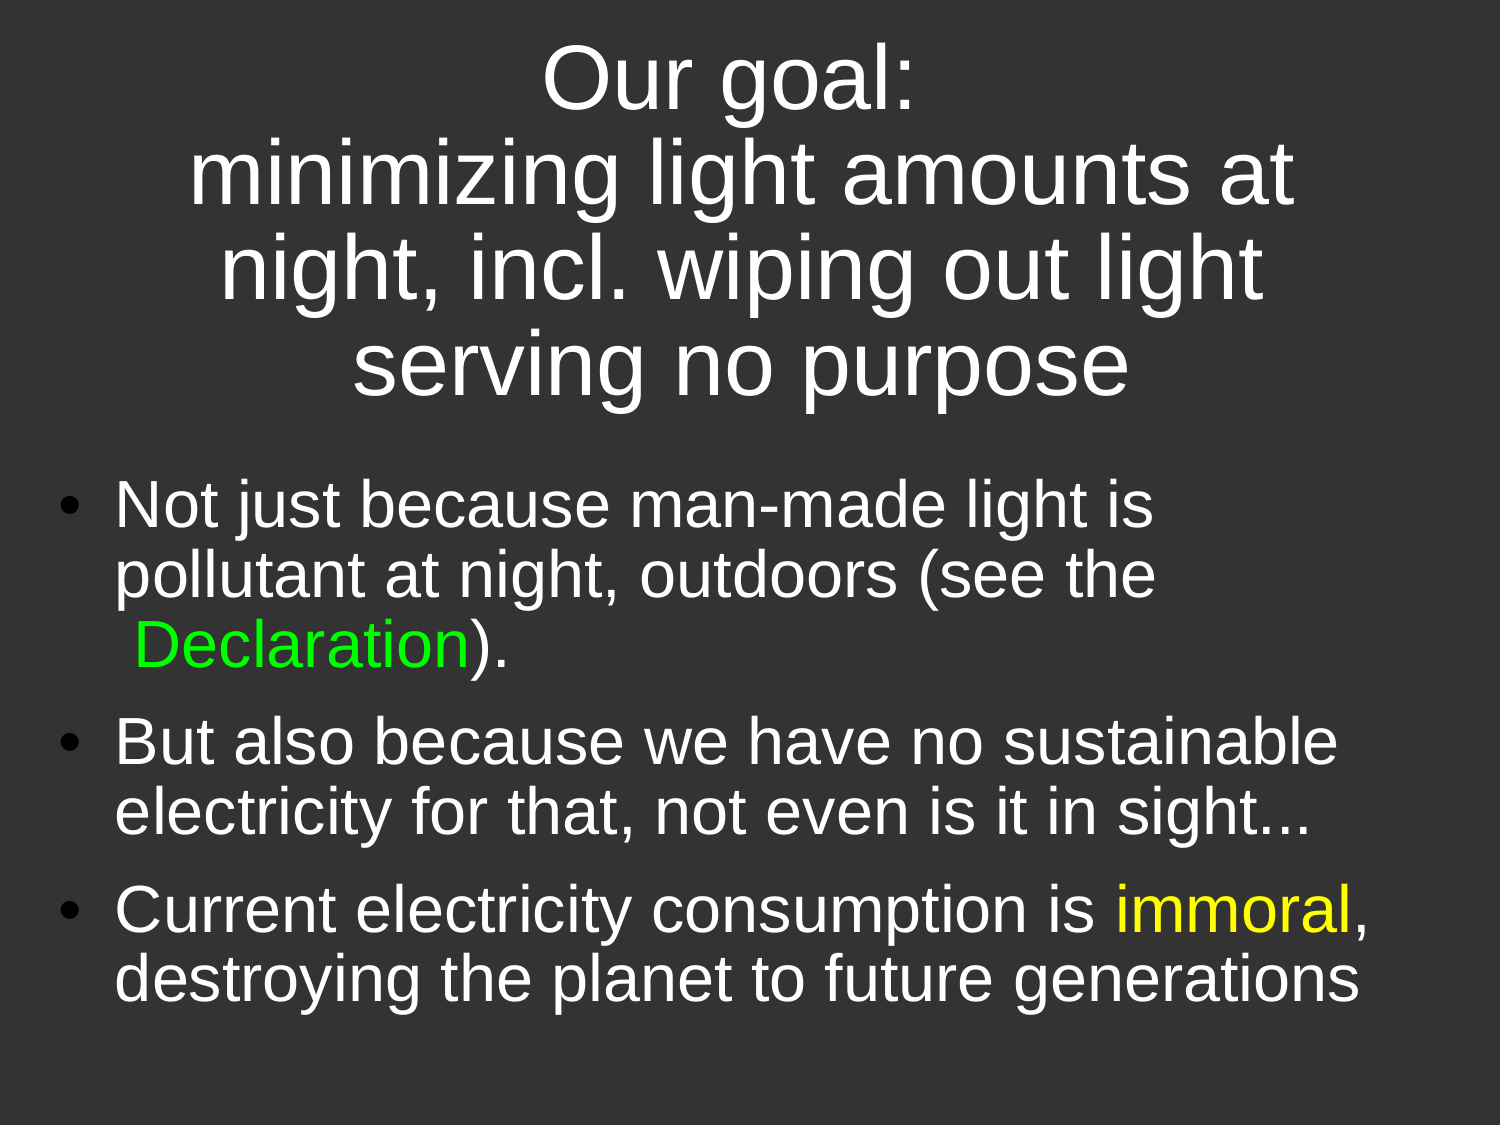

# Our goal: minimizing light amounts at night, incl. wiping out light serving no purpose
Not just because man-made light is pollutant at night, outdoors (see the Declaration).
But also because we have no sustainable electricity for that, not even is it in sight...
Current electricity consumption is immoral, destroying the planet to future generations